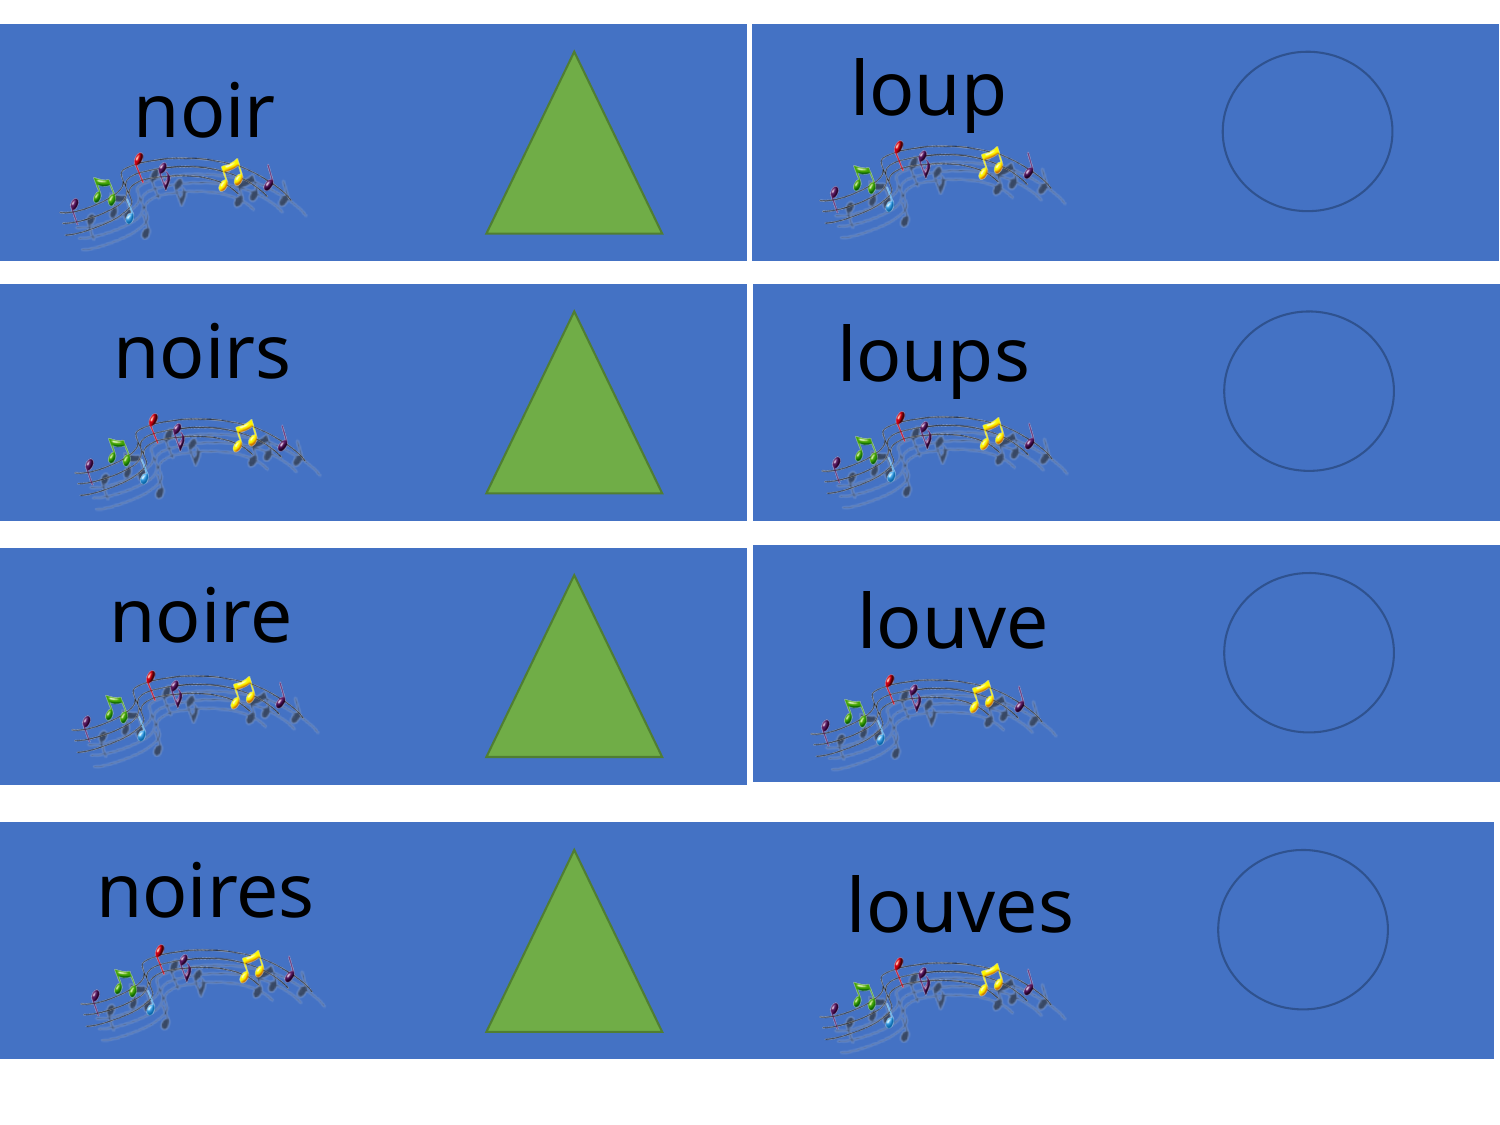

| | |
| --- | --- |
| | |
| --- | --- |
loup
noir
| | |
| --- | --- |
| | |
| --- | --- |
noirs
loups
| | |
| --- | --- |
| | |
| --- | --- |
noire
louve
| | |
| --- | --- |
| | |
| --- | --- |
noires
louves